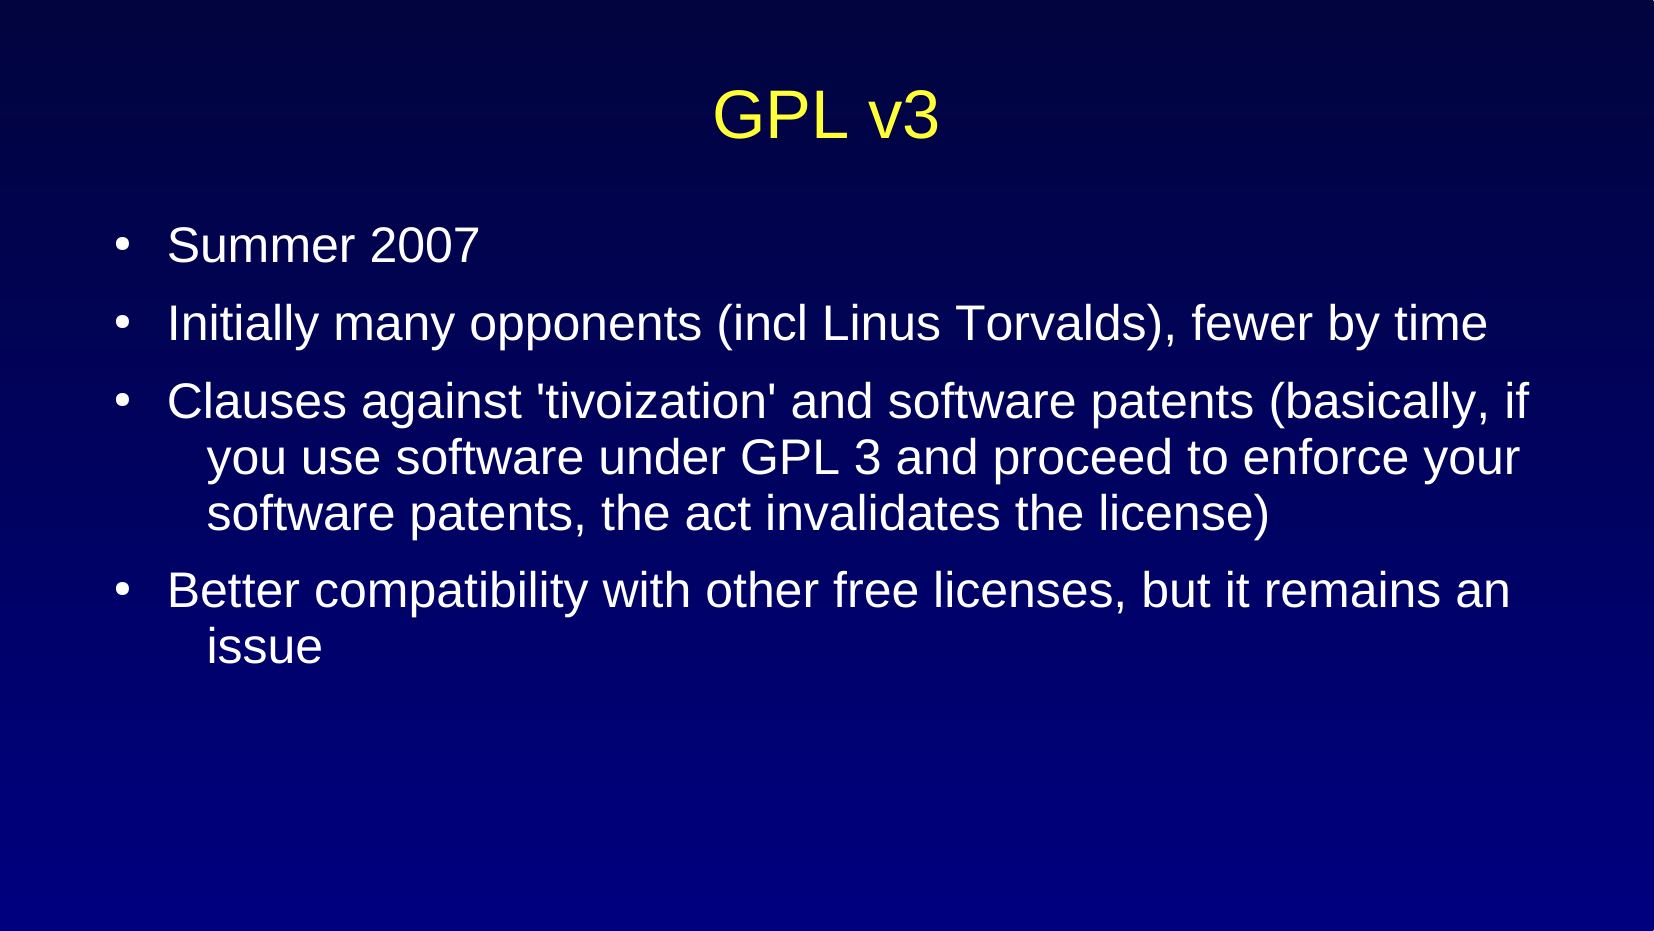

# GPL v3
Summer 2007
Initially many opponents (incl Linus Torvalds), fewer by time
Clauses against 'tivoization' and software patents (basically, if you use software under GPL 3 and proceed to enforce your software patents, the act invalidates the license)
Better compatibility with other free licenses, but it remains an issue